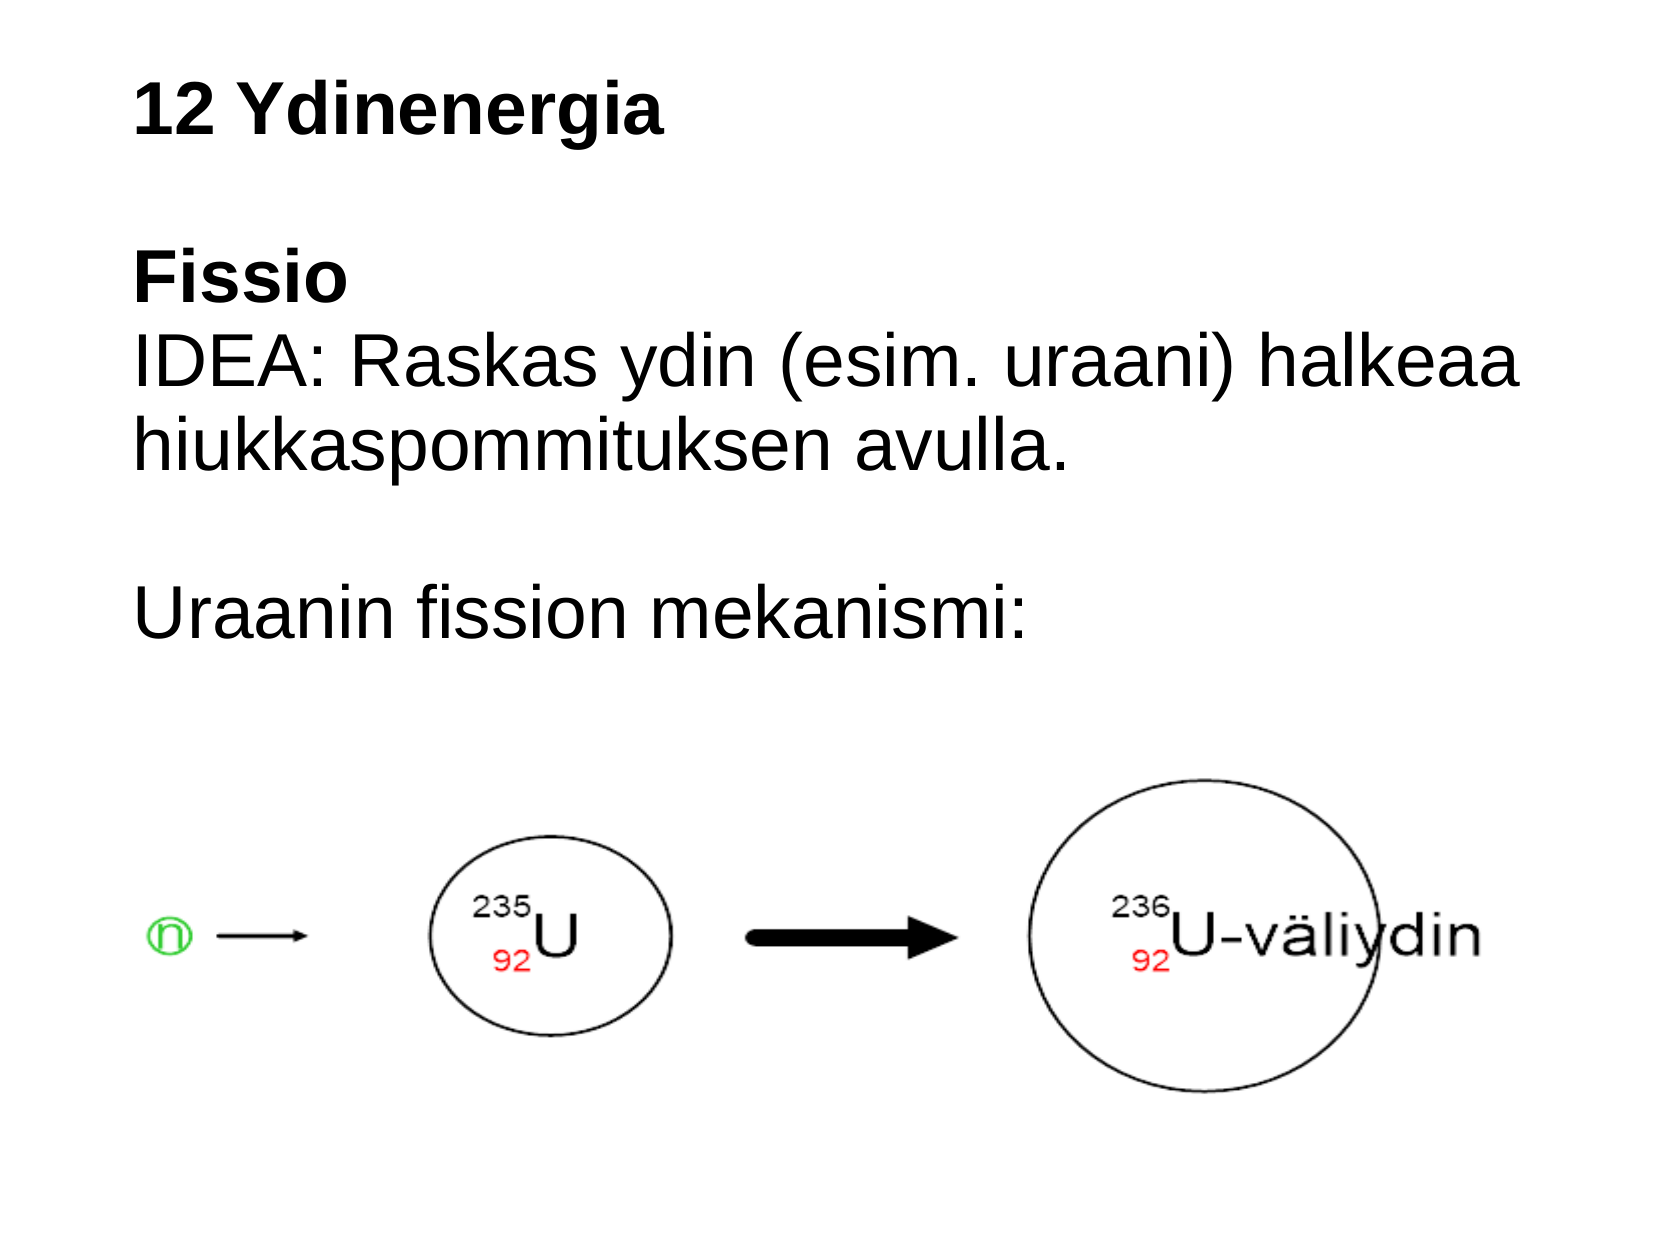

12 Ydinenergia
Fissio
IDEA: Raskas ydin (esim. uraani) halkeaa hiukkaspommituksen avulla.
Uraanin fission mekanismi: